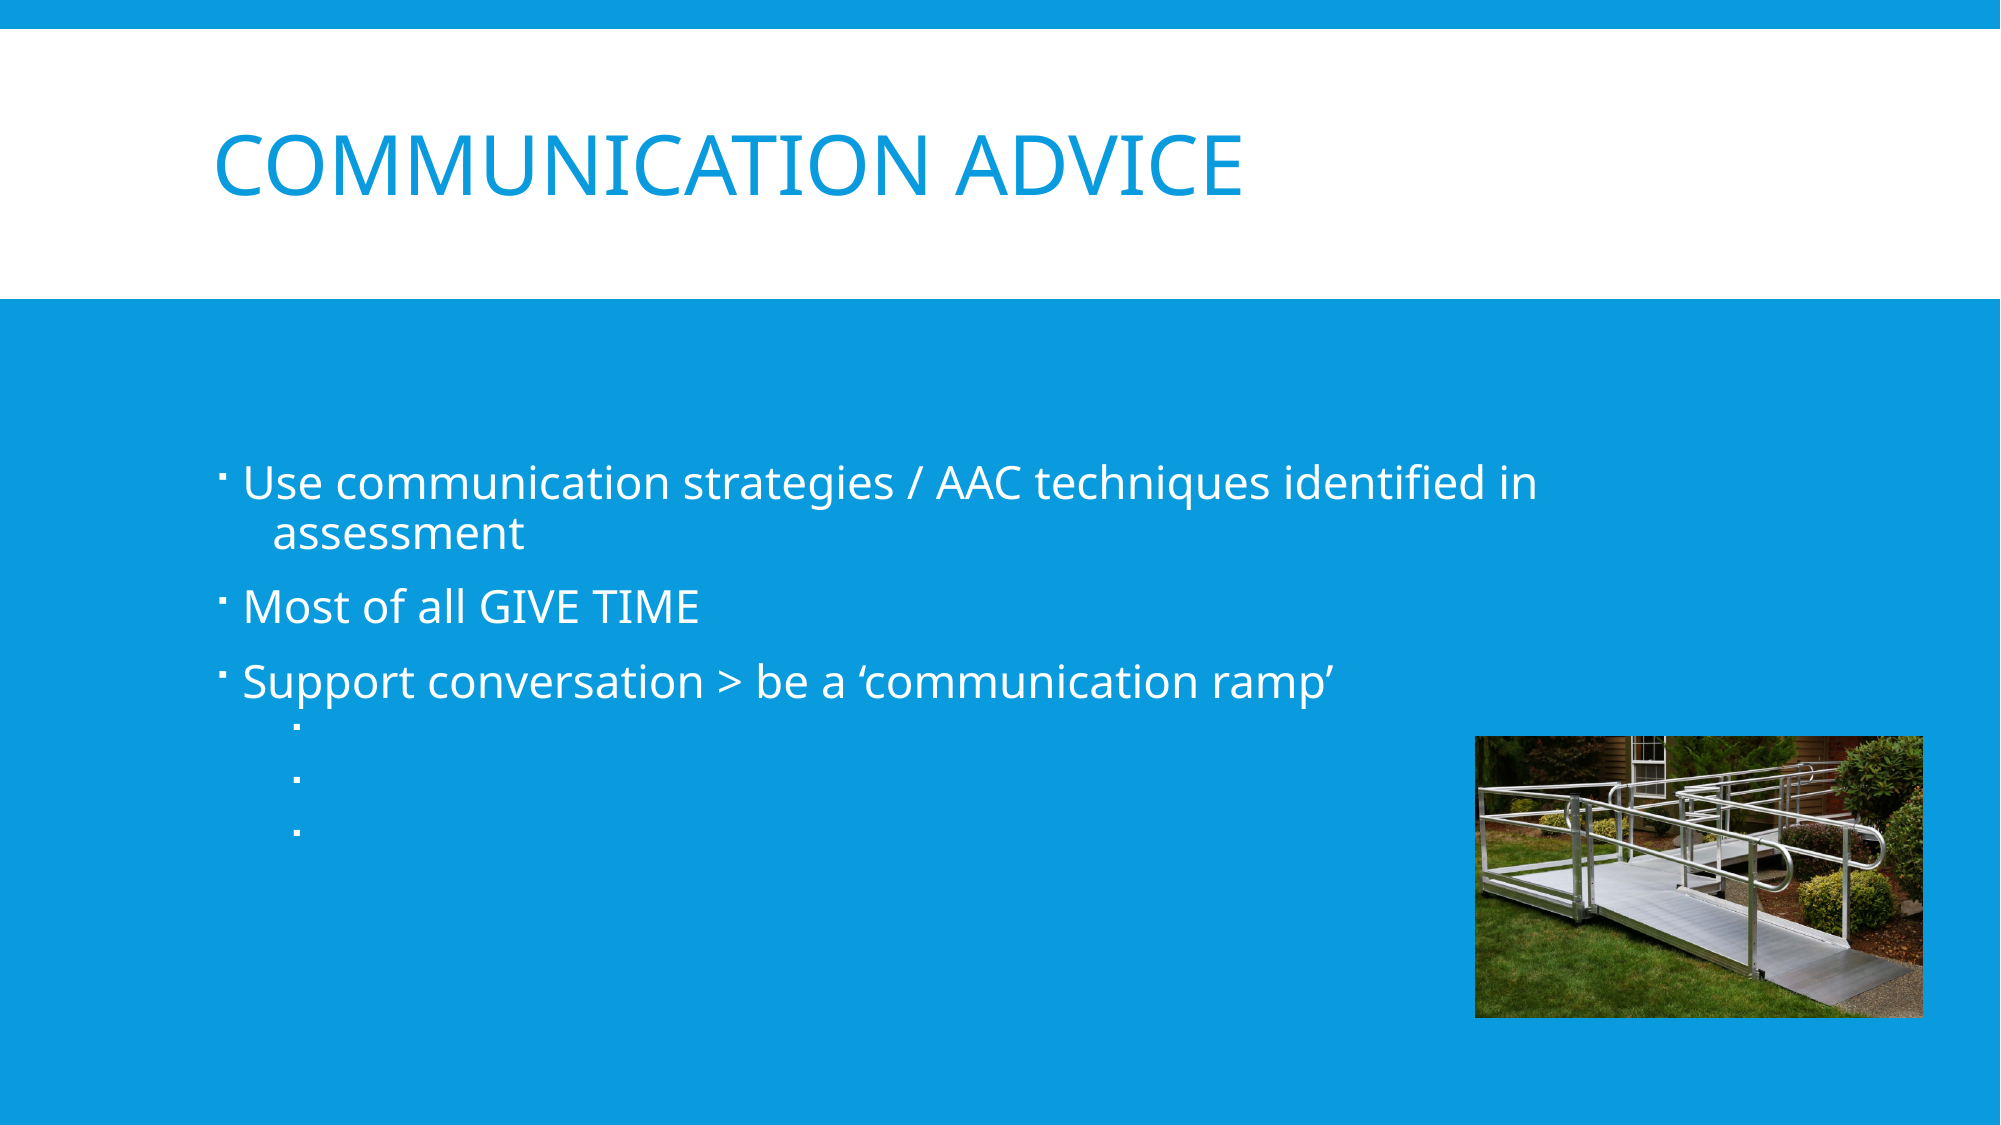

# Communication advice
Use communication strategies / AAC techniques identified in assessment
Most of all GIVE TIME
Support conversation > be a ‘communication ramp’